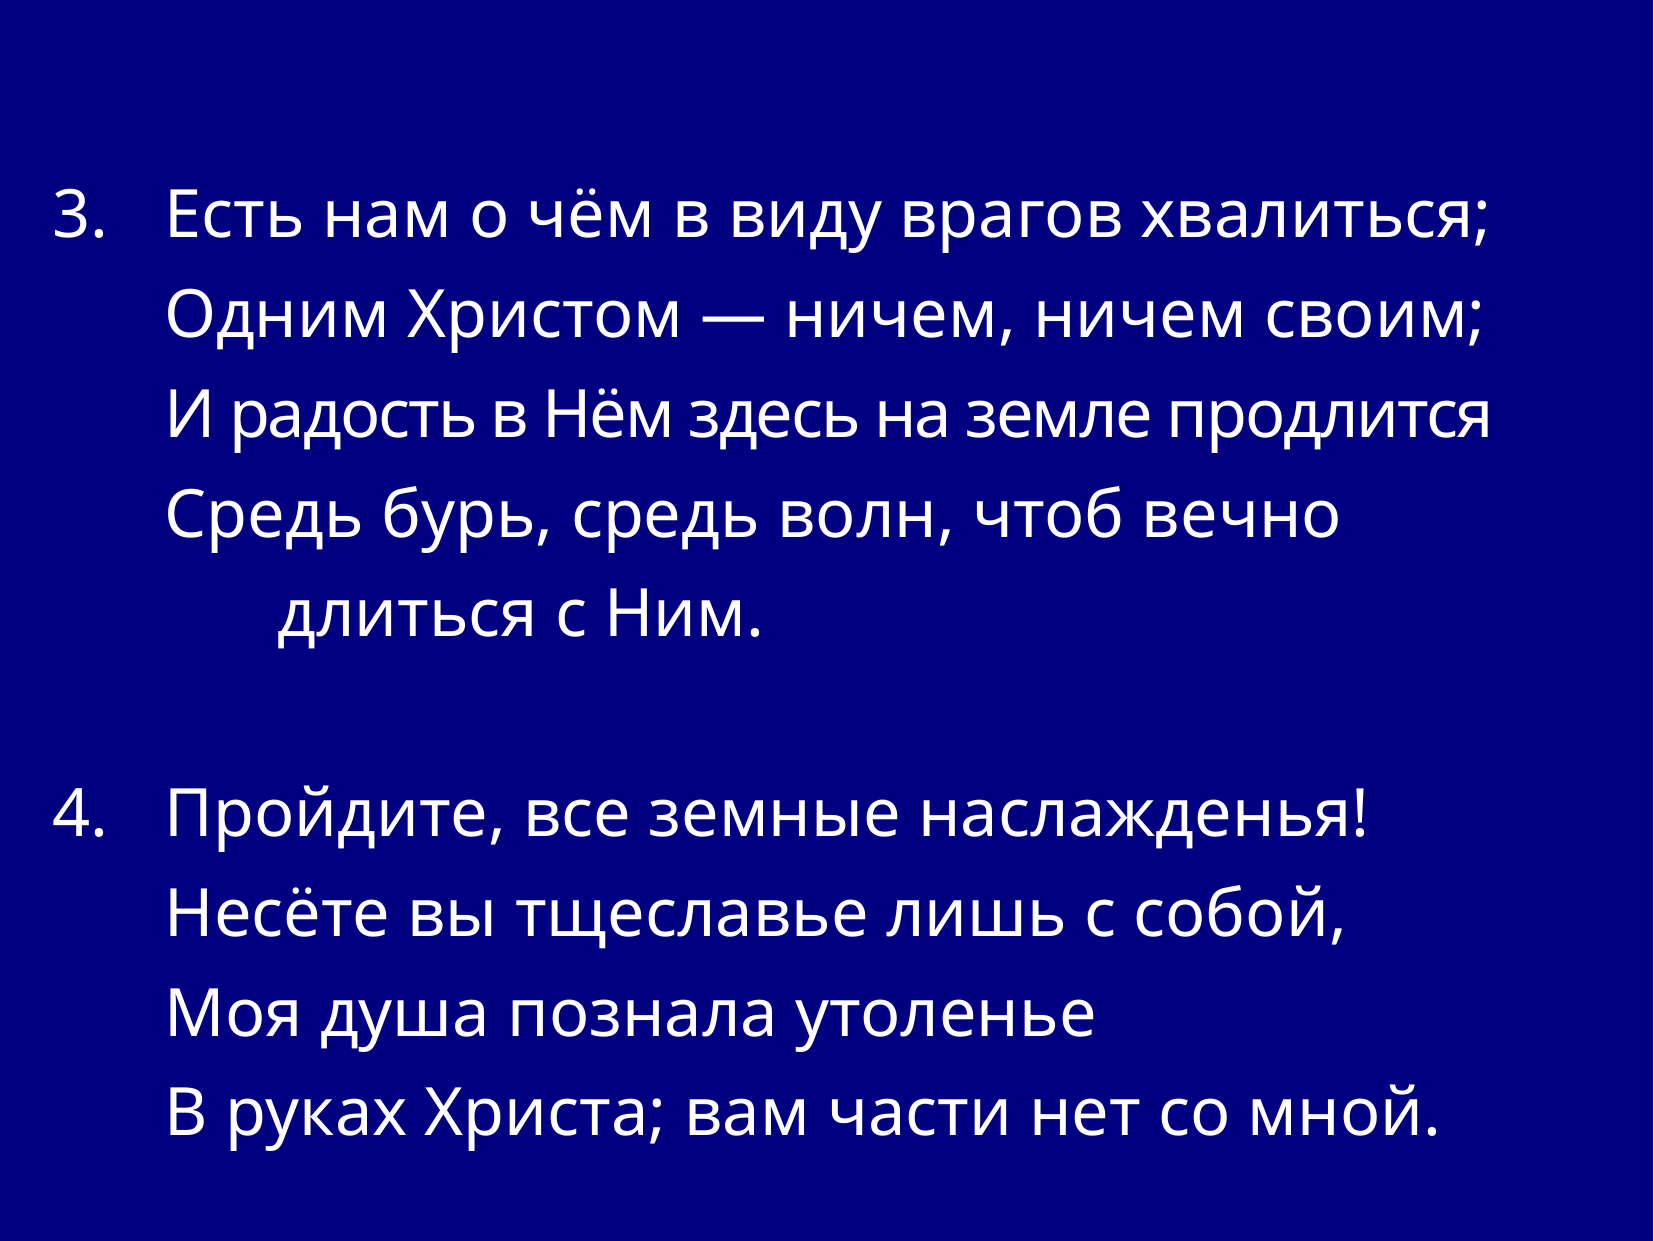

3.	Есть нам о чём в виду врагов хвалиться;
	Одним Христом — ничем, ничем своим;
	И радость в Нём здесь на земле продлится
	Средь бурь, средь волн, чтоб вечно
		длиться с Ним.
4.	Пройдите, все земные наслажденья!
	Несёте вы тщеславье лишь с собой,
	Моя душа познала утоленье
	В руках Христа; вам части нет со мной.